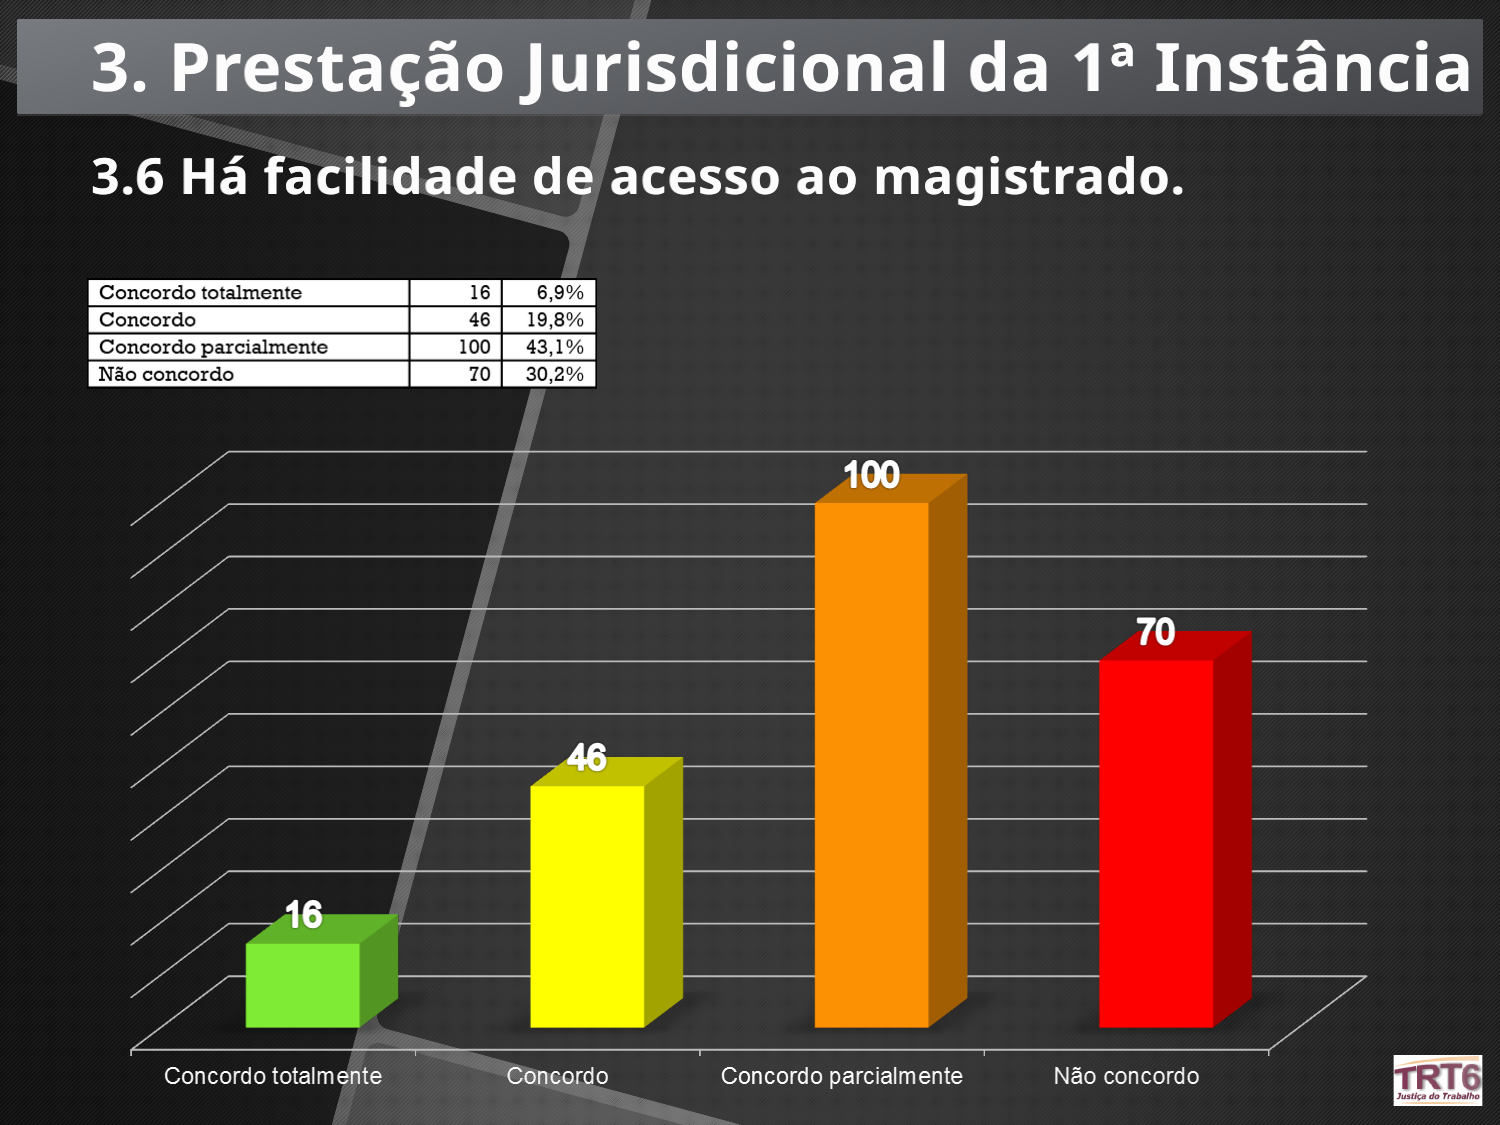

3. Prestação Jurisdicional da 1ª Instância
3.6 Há facilidade de acesso ao magistrado.